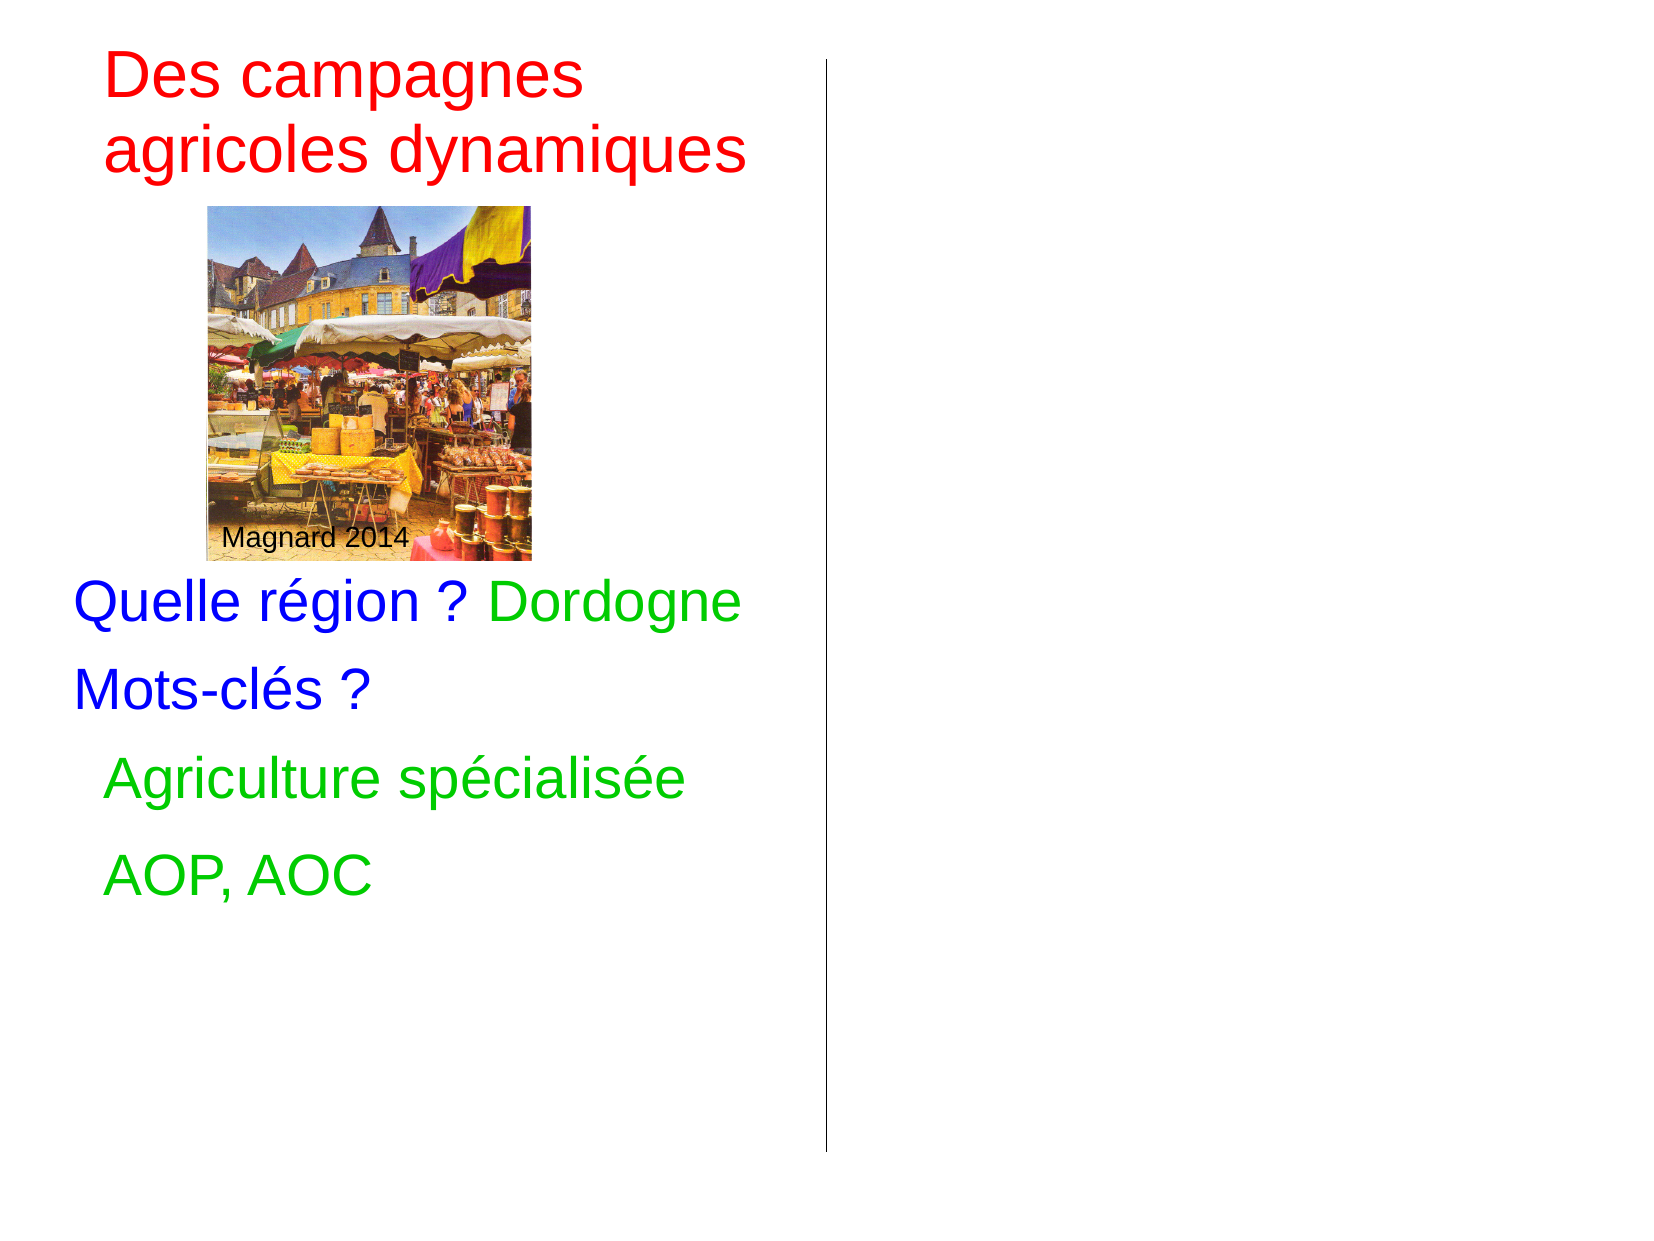

Des campagnes agricoles dynamiques
Magnard 2014
Quelle région ?
Dordogne
Mots-clés ?
Agriculture spécialisée
AOP, AOC